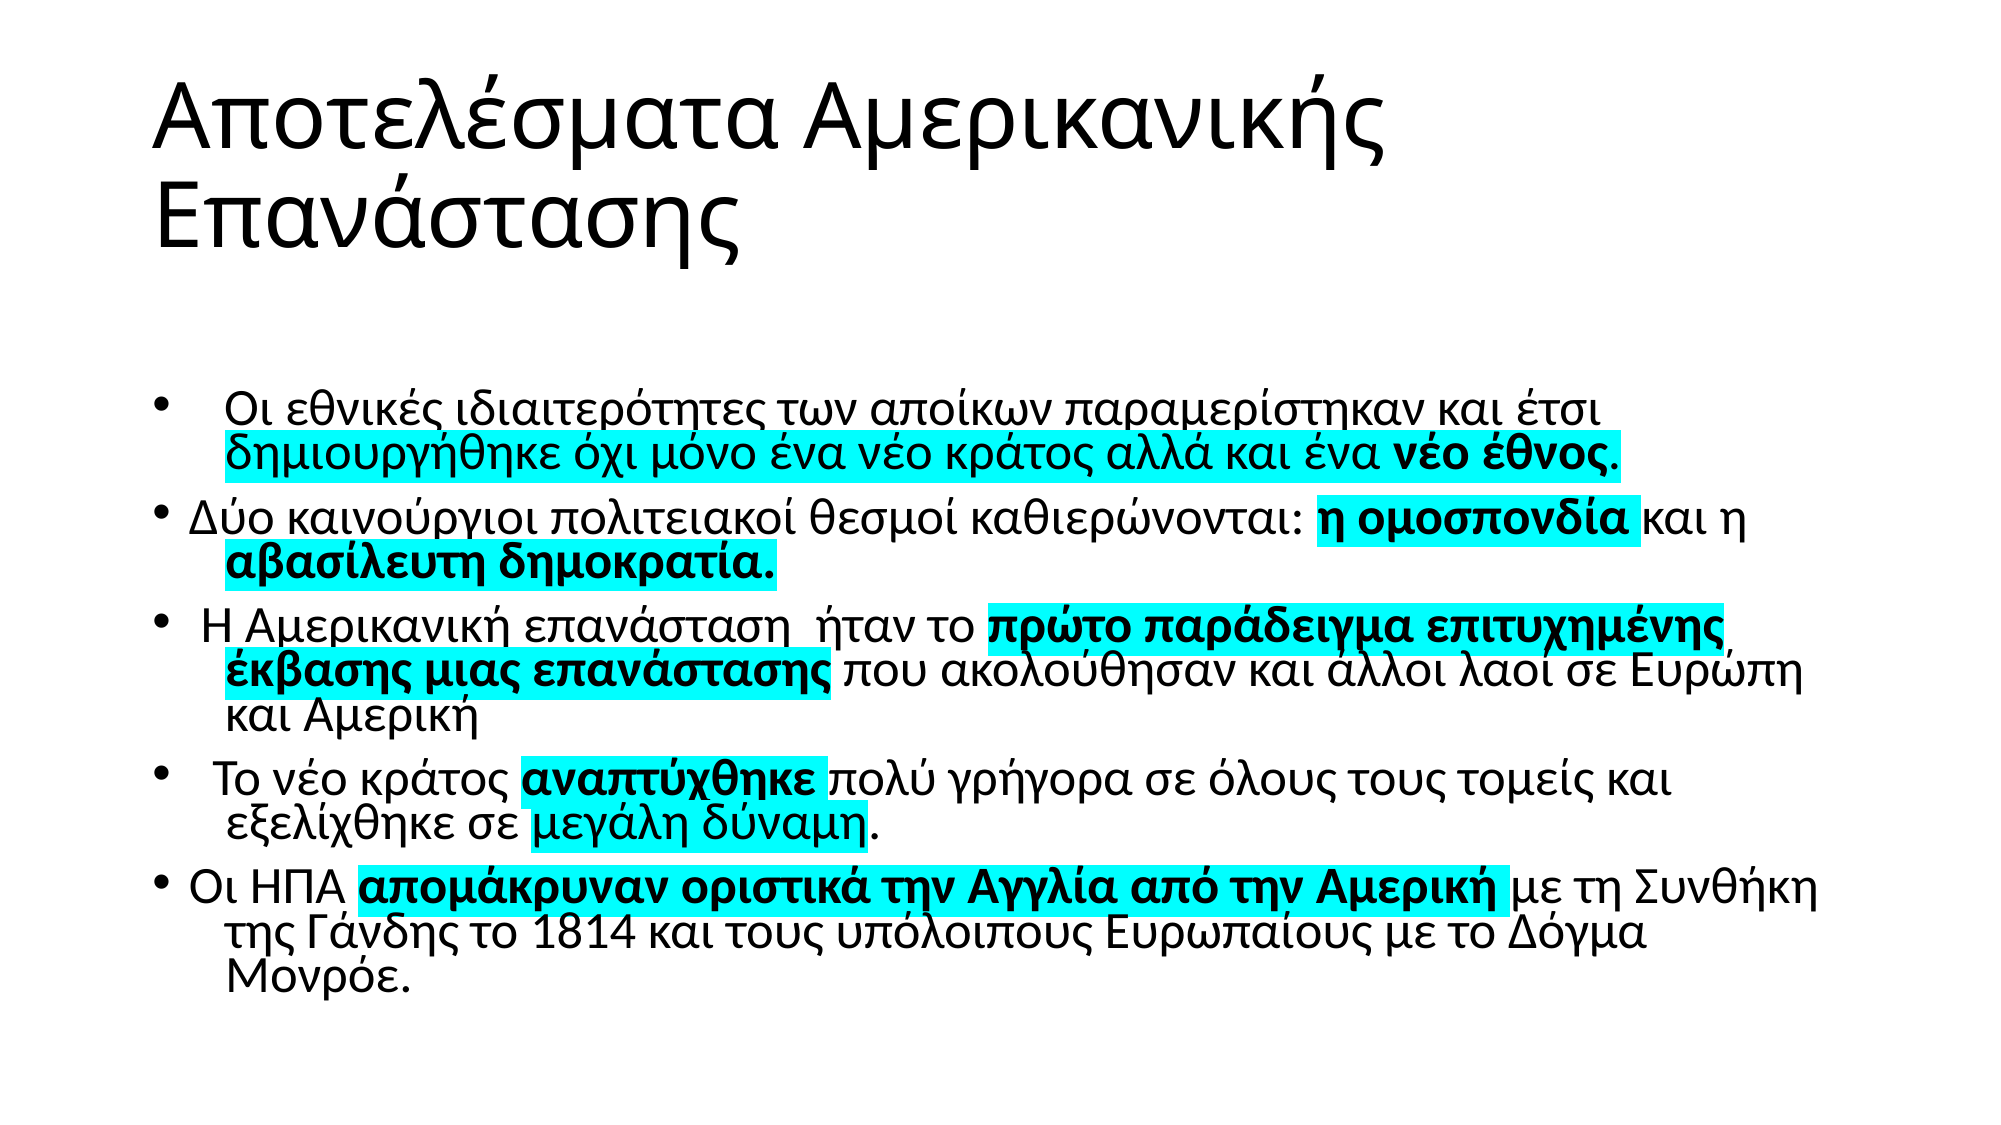

# Αποτελέσματα Αμερικανικής Επανάστασης
 Οι εθνικές ιδιαιτερότητες των αποίκων παραμερίστηκαν και έτσι δημιουργήθηκε όχι μόνο ένα νέο κράτος αλλά και ένα νέο έθνος.
Δύο καινούργιοι πολιτειακοί θεσμοί καθιερώνονται: η ομοσπονδία και η αβασίλευτη δημοκρατία.
 Η Αμερικανική επανάσταση ήταν το πρώτο παράδειγμα επιτυχημένης έκβασης μιας επανάστασης που ακολούθησαν και άλλοι λαοί σε Ευρώπη και Αμερική
 Το νέο κράτος αναπτύχθηκε πολύ γρήγορα σε όλους τους τομείς και εξελίχθηκε σε μεγάλη δύναμη.
Οι ΗΠΑ απομάκρυναν οριστικά την Αγγλία από την Αμερική με τη Συνθήκη της Γάνδης το 1814 και τους υπόλοιπους Ευρωπαίους με το Δόγμα Μονρόε.